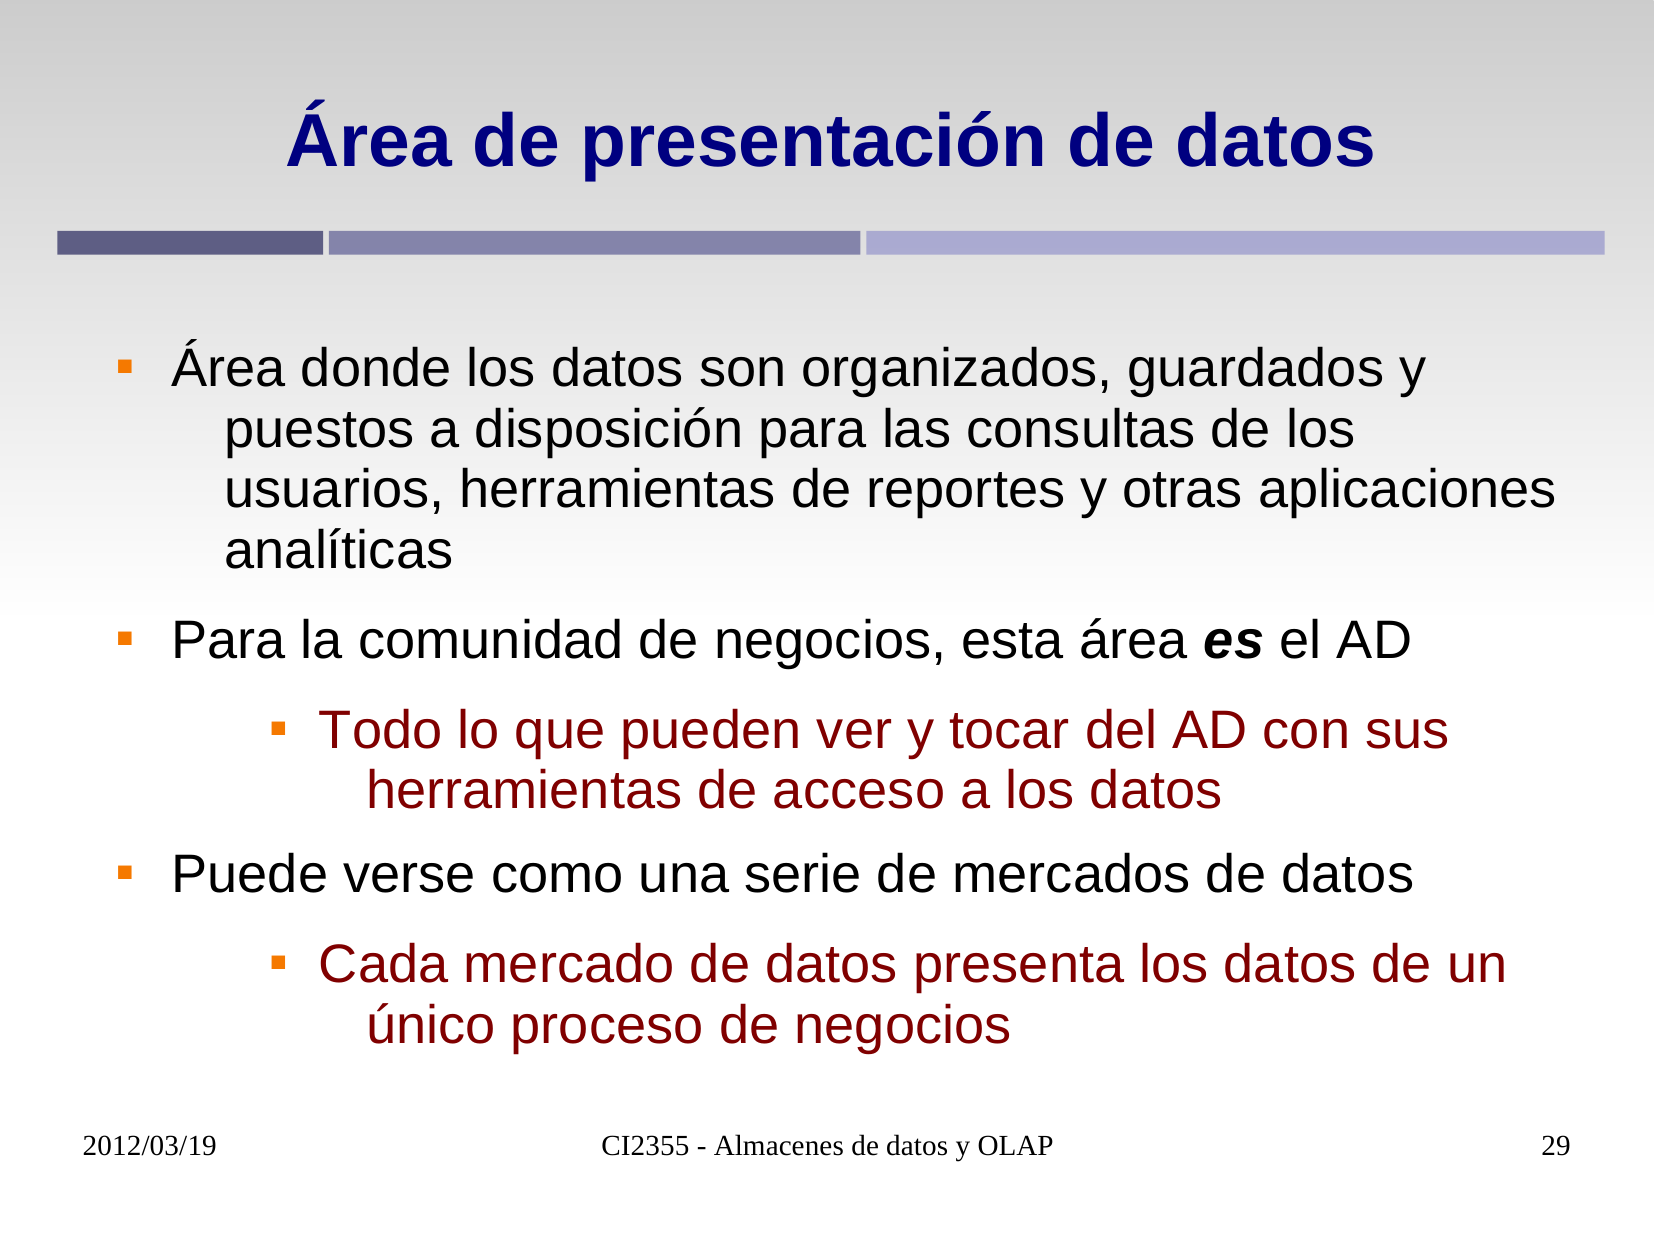

# Área de presentación de datos
Área donde los datos son organizados, guardados y puestos a disposición para las consultas de los usuarios, herramientas de reportes y otras aplicaciones analíticas
Para la comunidad de negocios, esta área es el AD
Todo lo que pueden ver y tocar del AD con sus herramientas de acceso a los datos
Puede verse como una serie de mercados de datos
Cada mercado de datos presenta los datos de un único proceso de negocios
2012/03/19
CI2355 - Almacenes de datos y OLAP
29